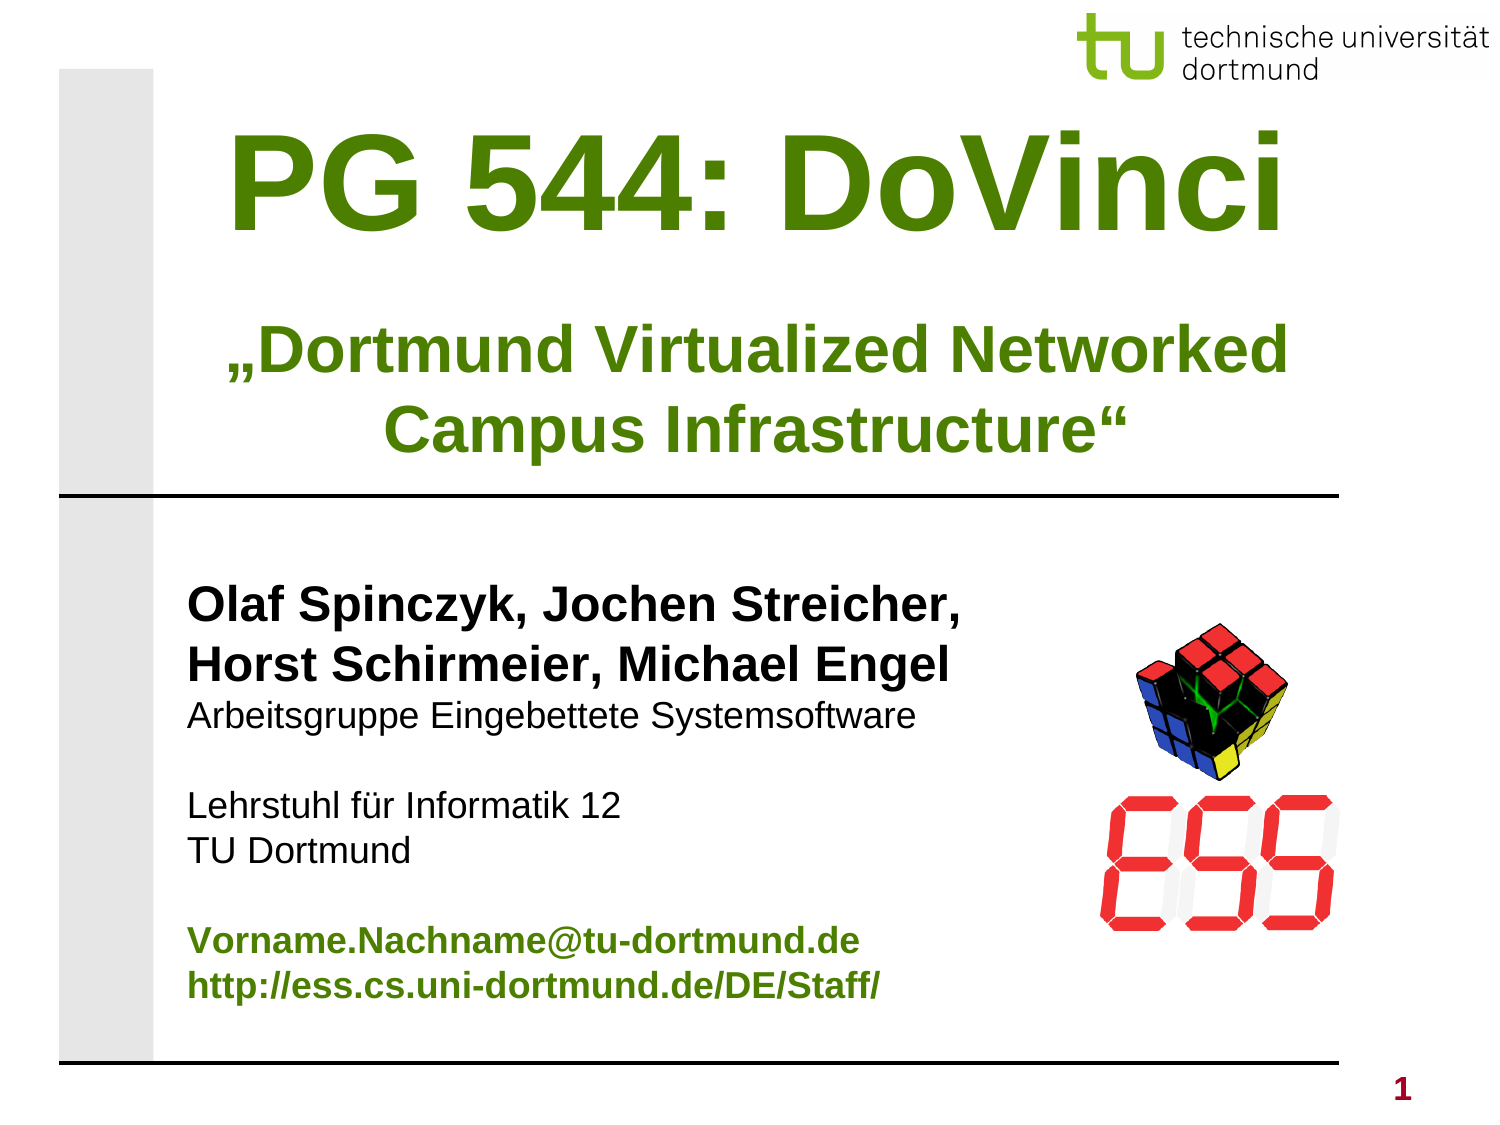

PG 544: DoVinci
„Dortmund Virtualized Networked Campus Infrastructure“
Olaf Spinczyk, Jochen Streicher,
Horst Schirmeier, Michael Engel
Arbeitsgruppe Eingebettete Systemsoftware
Lehrstuhl für Informatik 12
TU Dortmund
Vorname.Nachname@tu-dortmund.de
http://ess.cs.uni-dortmund.de/DE/Staff/